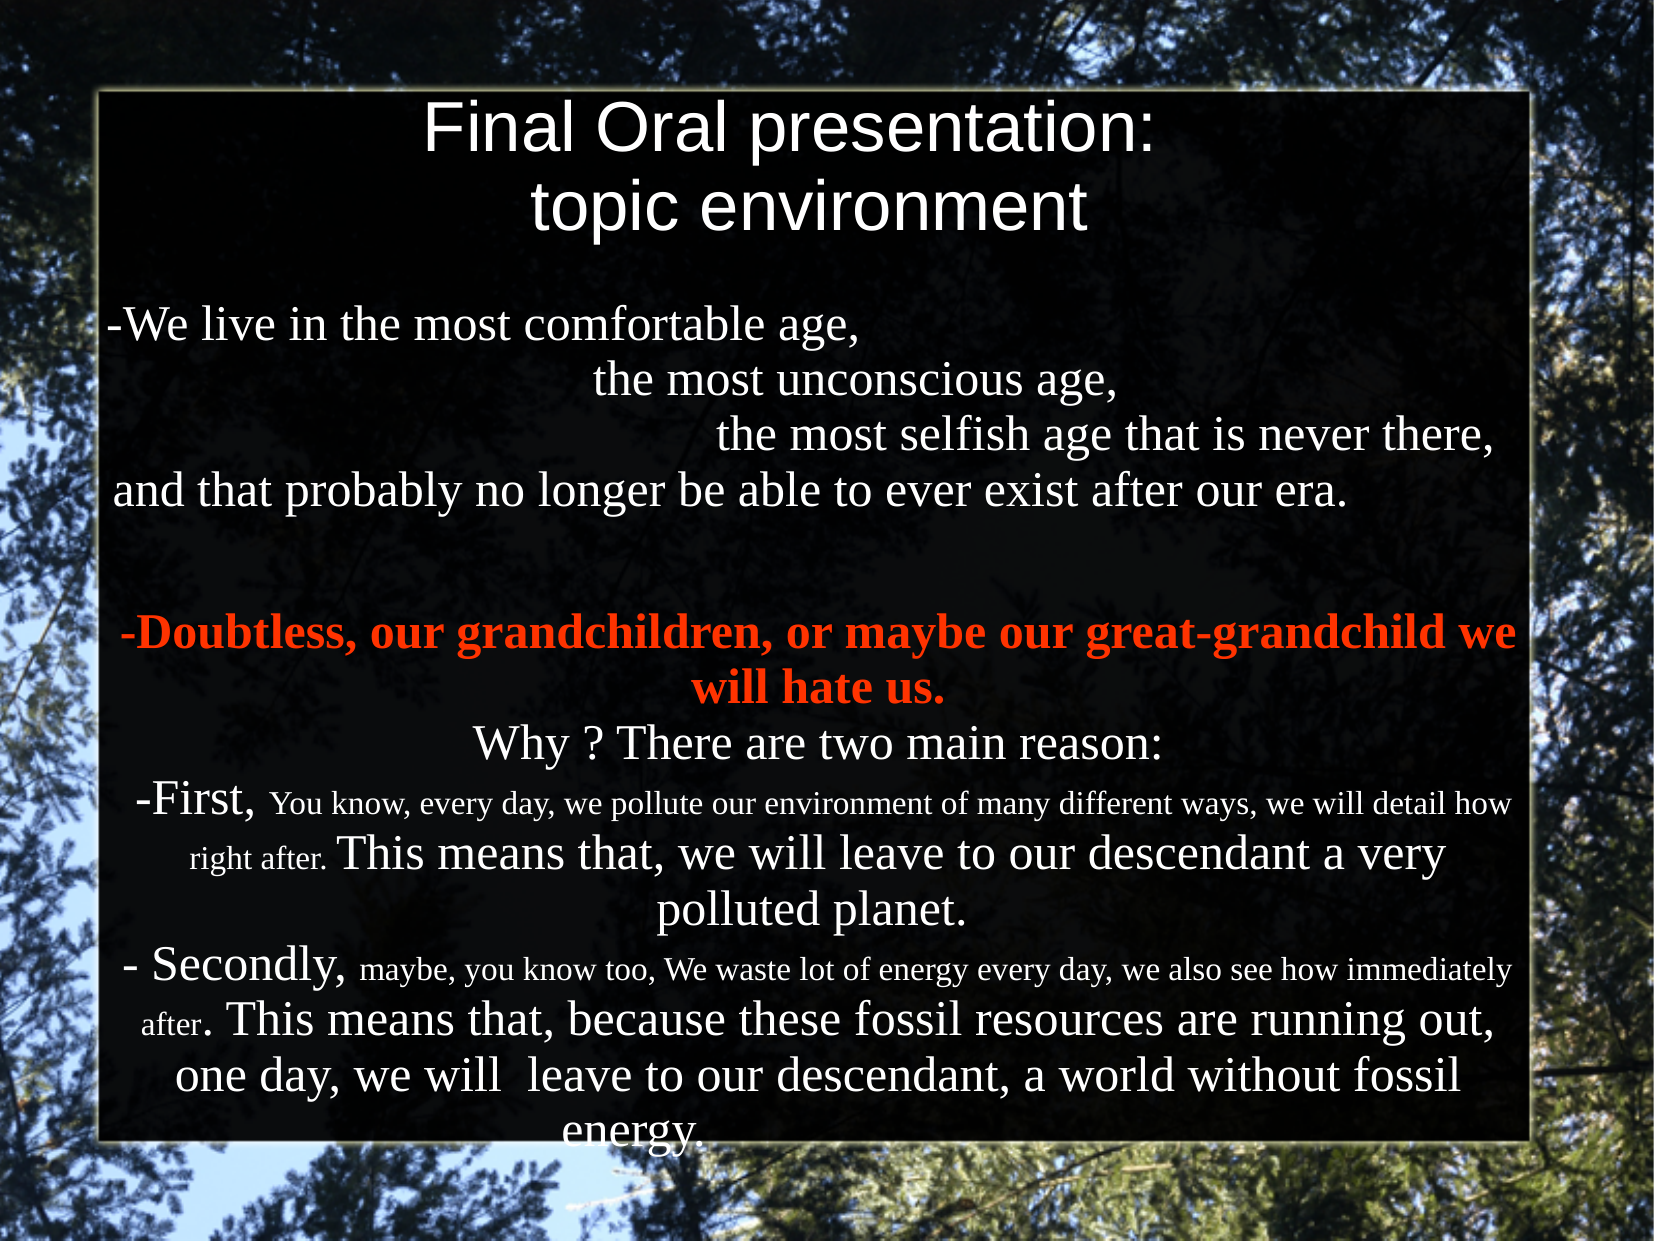

# Final Oral presentation: topic environment
-We live in the most comfortable age,
 the most unconscious age,
 the most selfish age that is never there, and that probably no longer be able to ever exist after our era.
-Doubtless, our grandchildren, or maybe our great-grandchild we will hate us.
Why ? There are two main reason:
 -First, You know, every day, we pollute our environment of many different ways, we will detail how right after. This means that, we will leave to our descendant a very polluted planet.
- Secondly, maybe, you know too, We waste lot of energy every day, we also see how immediately after. This means that, because these fossil resources are running out, one day, we will leave to our descendant, a world without fossil energy.